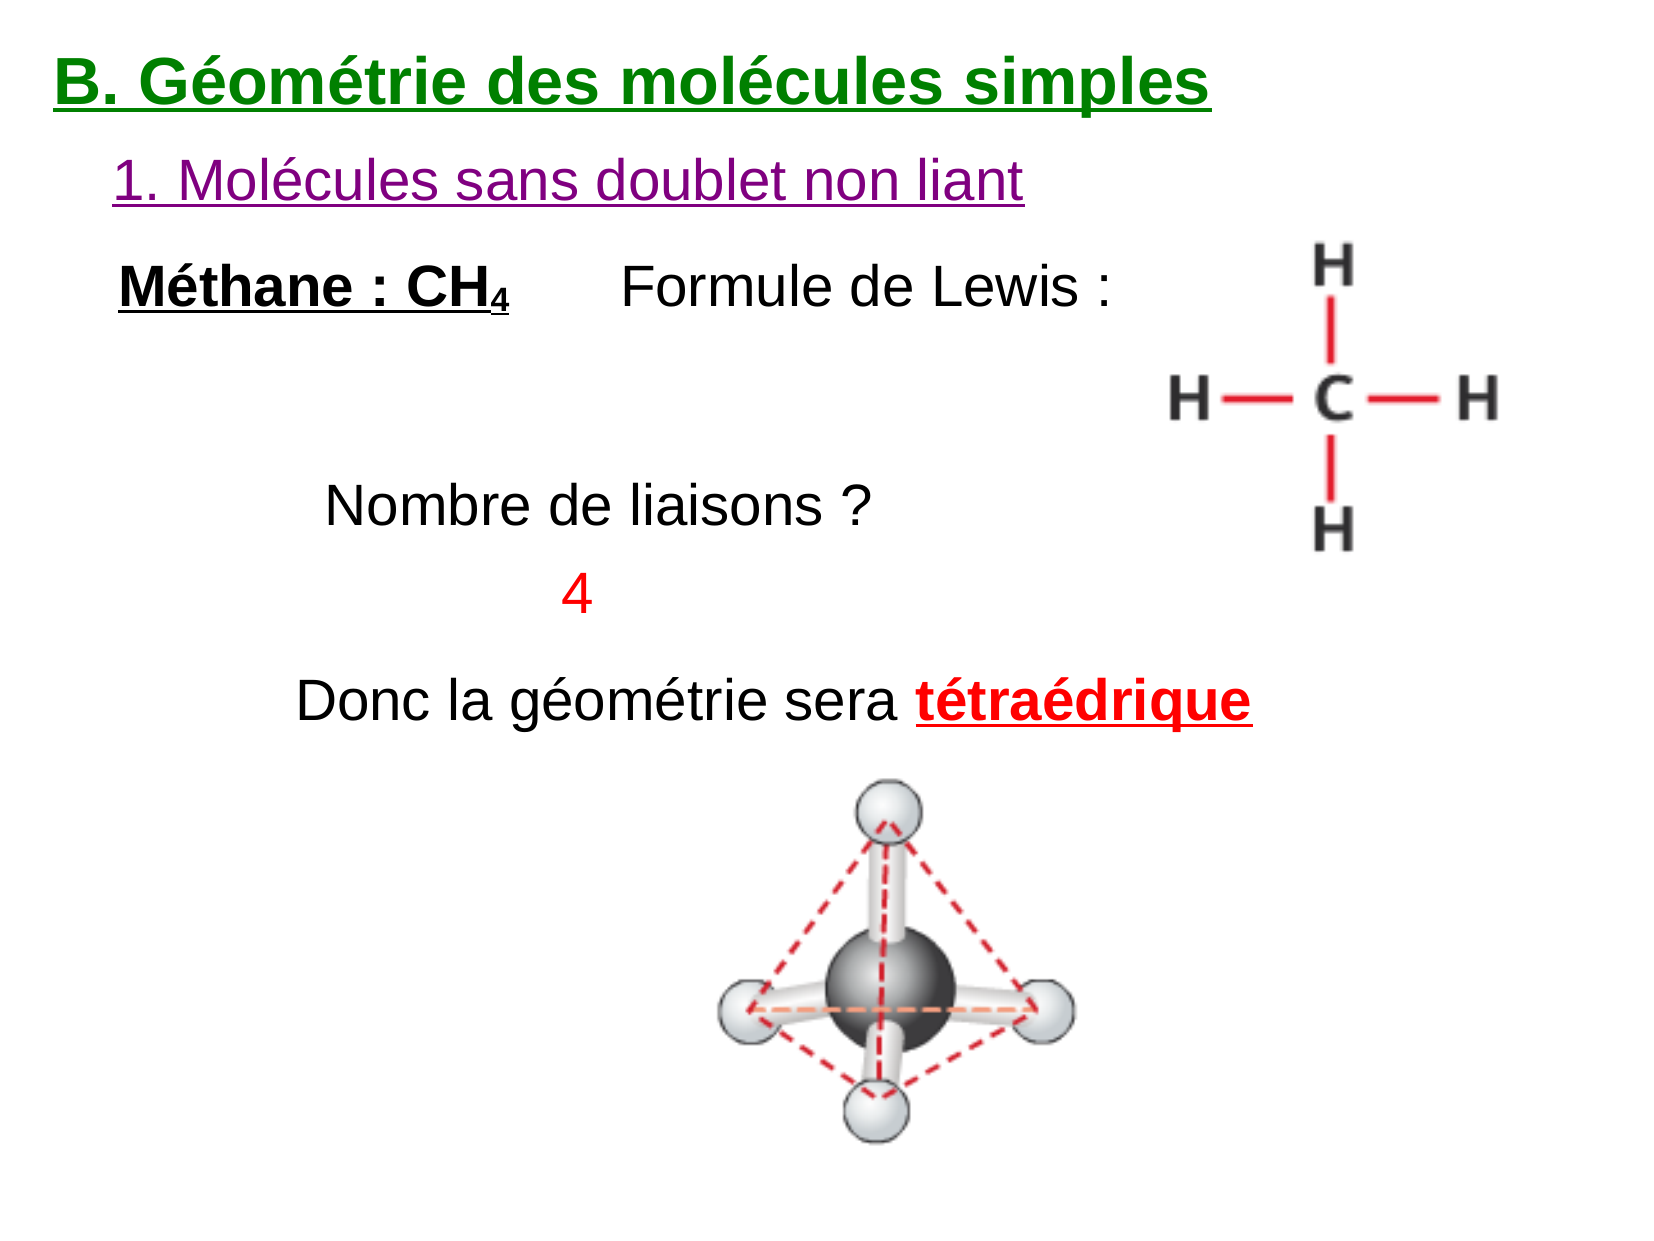

# B. Géométrie des molécules simples
1. Molécules sans doublet non liant
Méthane : CH4
Formule de Lewis :
Nombre de liaisons ?
4
Donc la géométrie sera tétraédrique